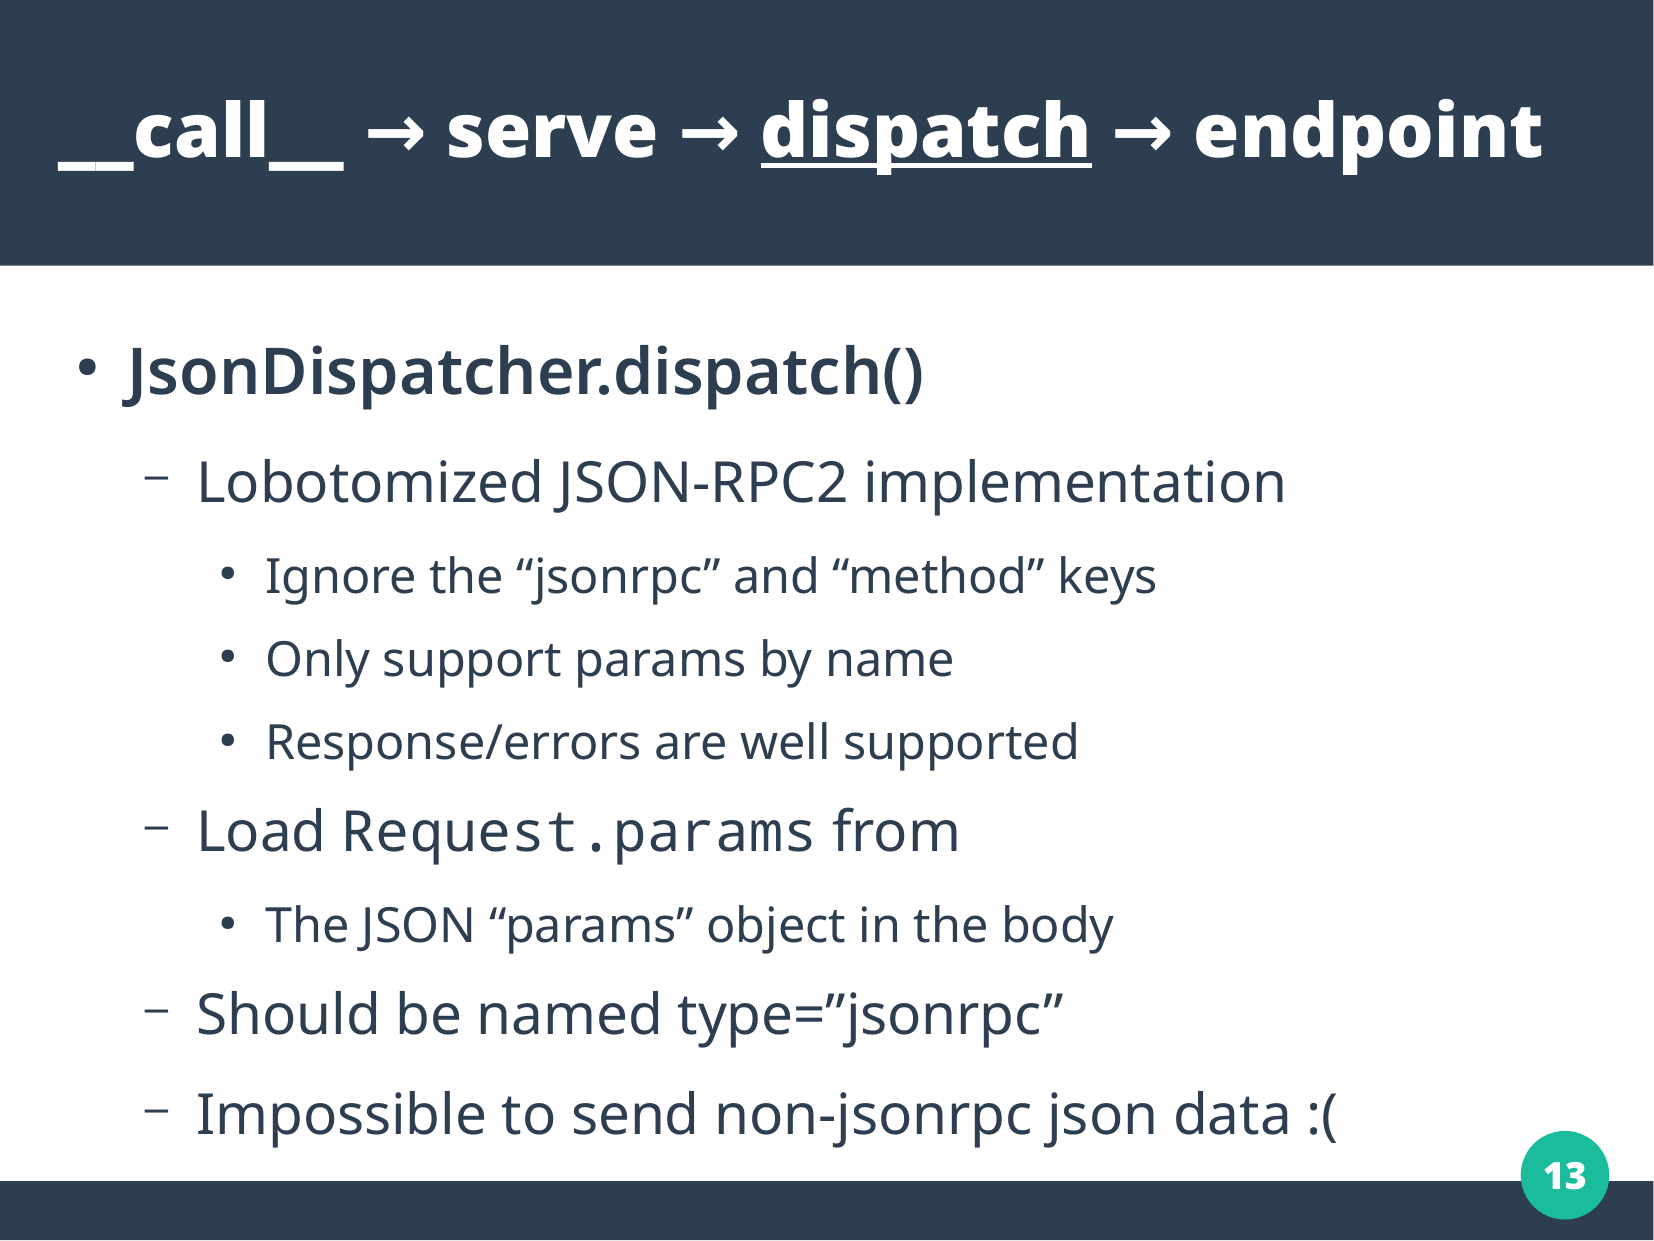

# __call__ → serve → dispatch → endpoint
JsonDispatcher.dispatch()
Lobotomized JSON-RPC2 implementation
Ignore the “jsonrpc” and “method” keys
Only support params by name
Response/errors are well supported
Load Request.params from
The JSON “params” object in the body
Should be named type=”jsonrpc”
Impossible to send non-jsonrpc json data :(
13